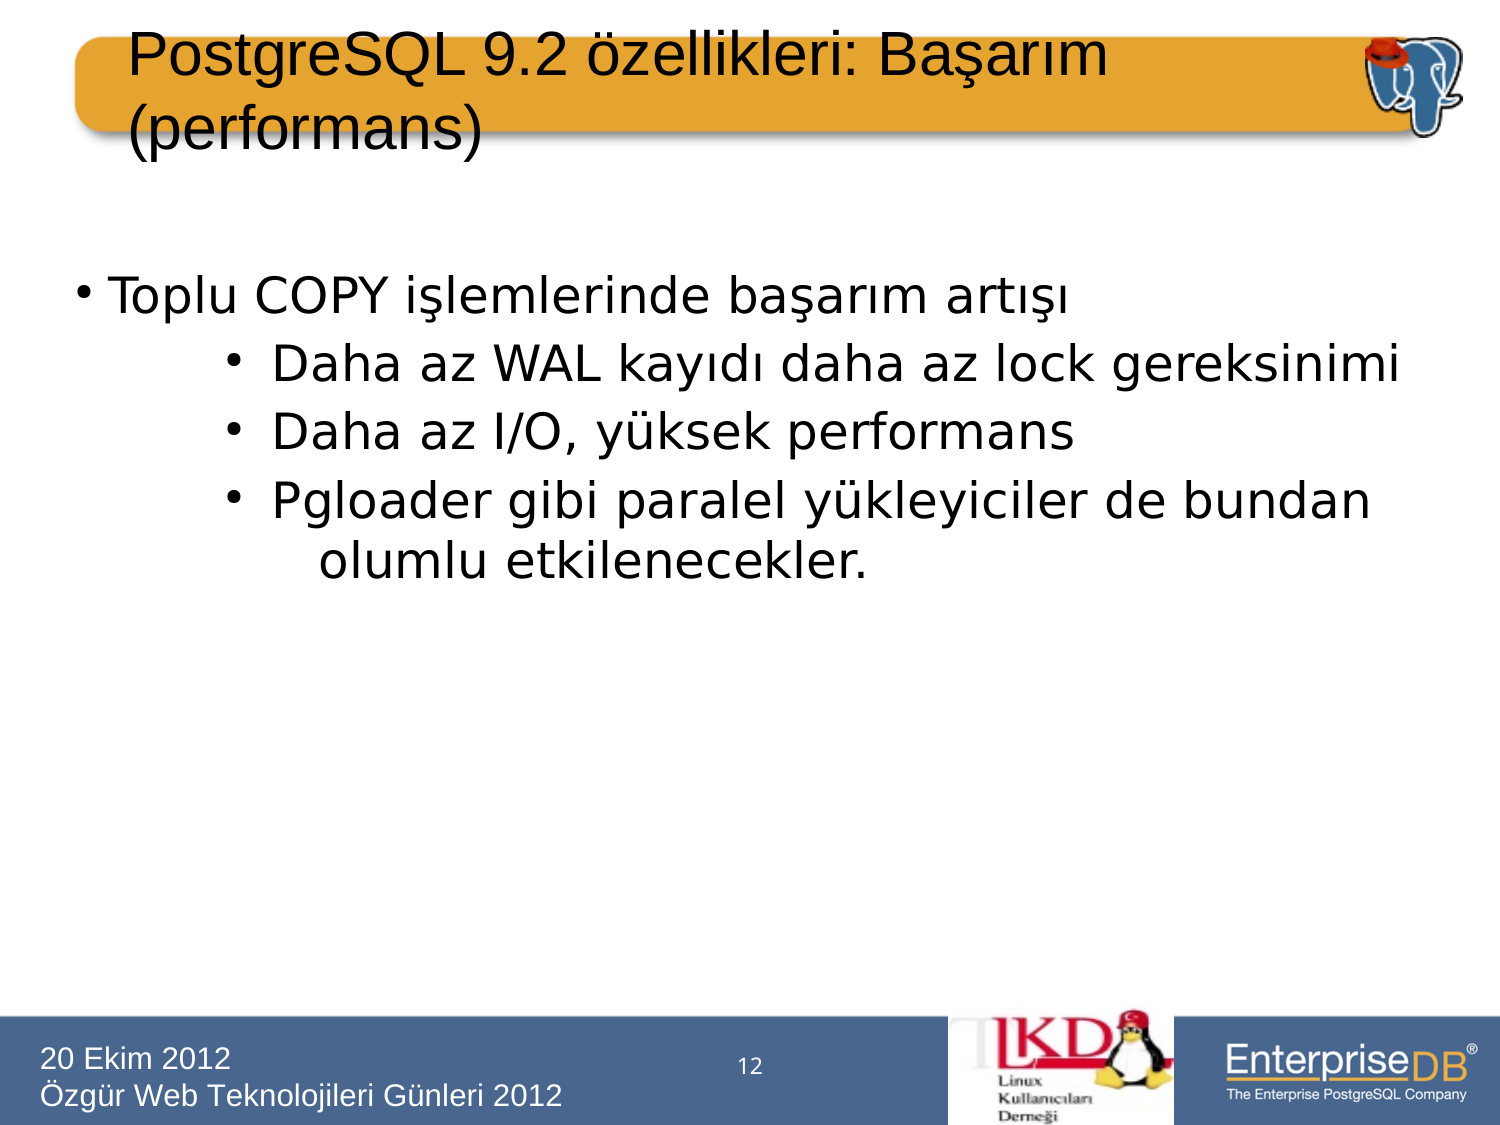

# PostgreSQL 9.2 özellikleri: Başarım (performans)
 Toplu COPY işlemlerinde başarım artışı
Daha az WAL kayıdı daha az lock gereksinimi
Daha az I/O, yüksek performans
Pgloader gibi paralel yükleyiciler de bundan olumlu etkilenecekler.